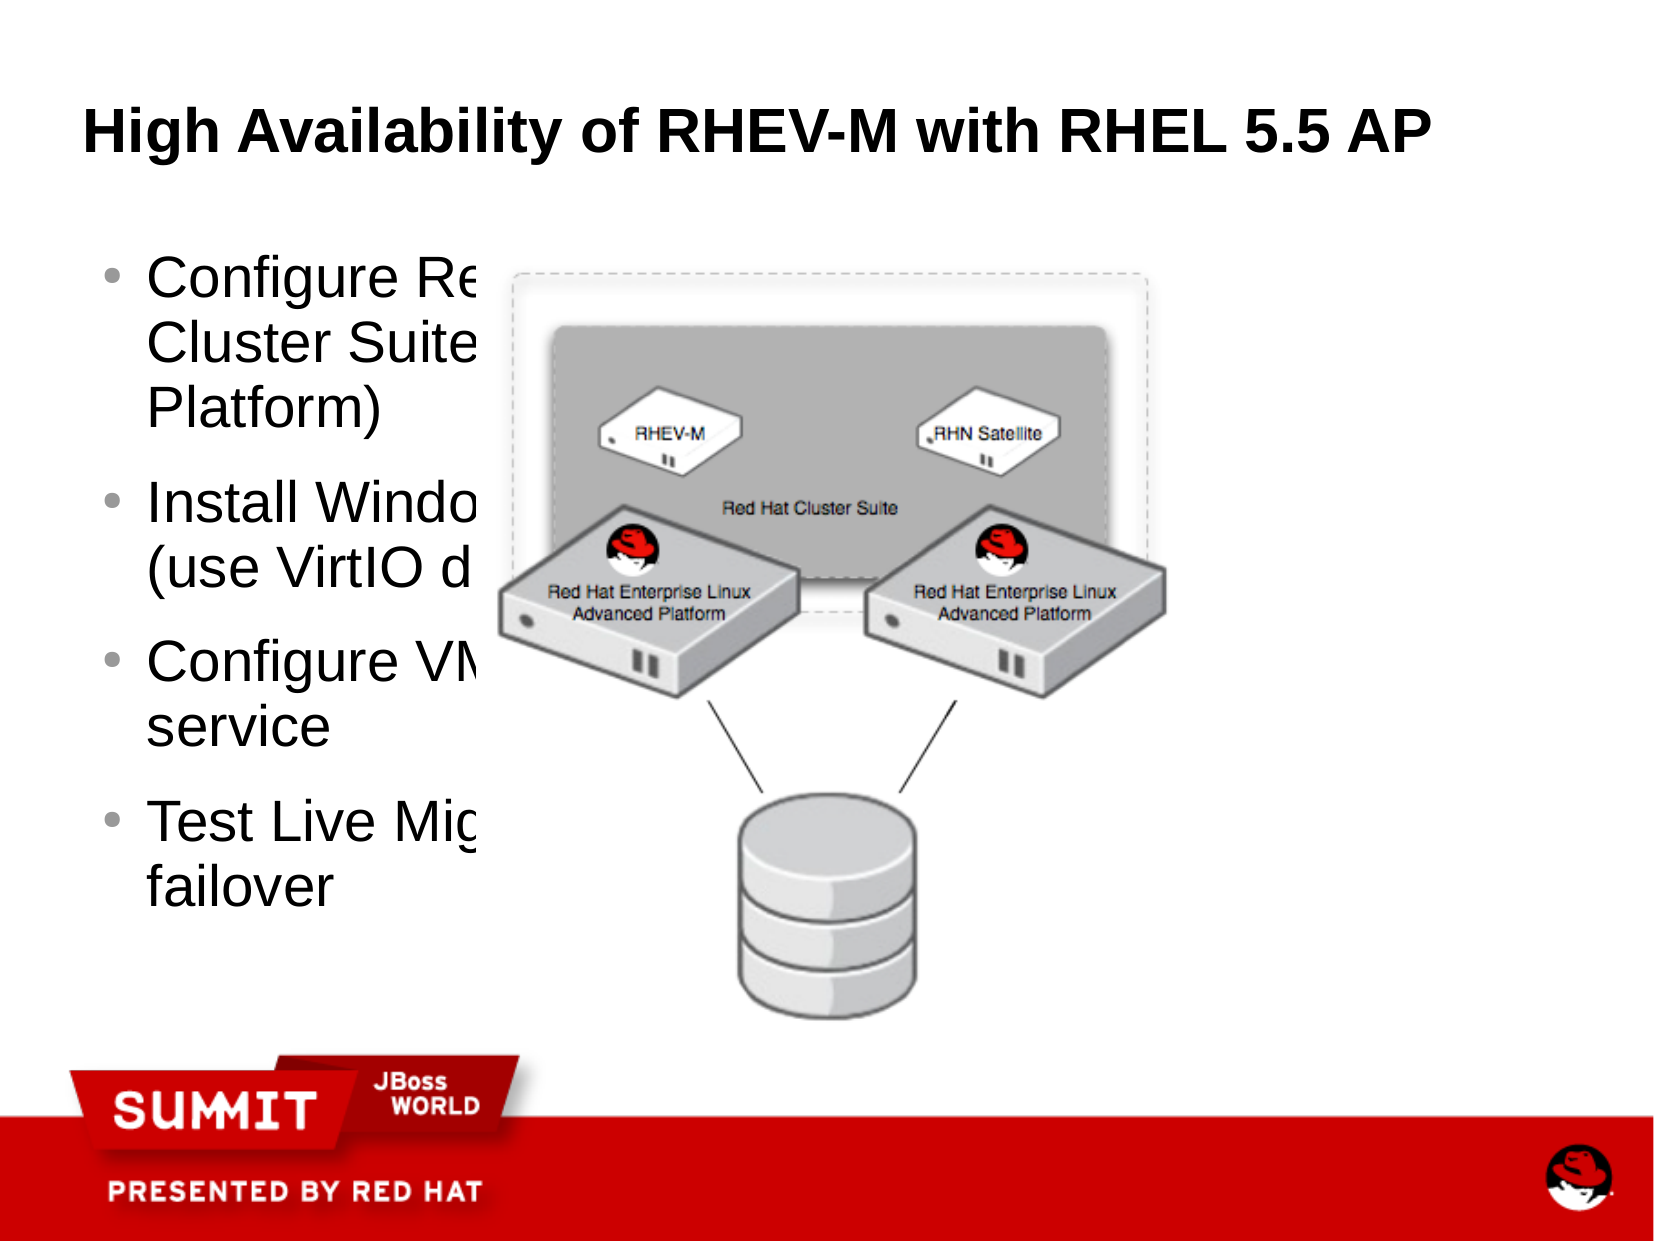

# High Availability of RHEV-M with RHEL 5.5 AP
Configure Red Hat Cluster Suite (Advanced Platform)
Install Windows as a VM (use VirtIO drivers)
Configure VM as an HA service
Test Live Migrations and failover